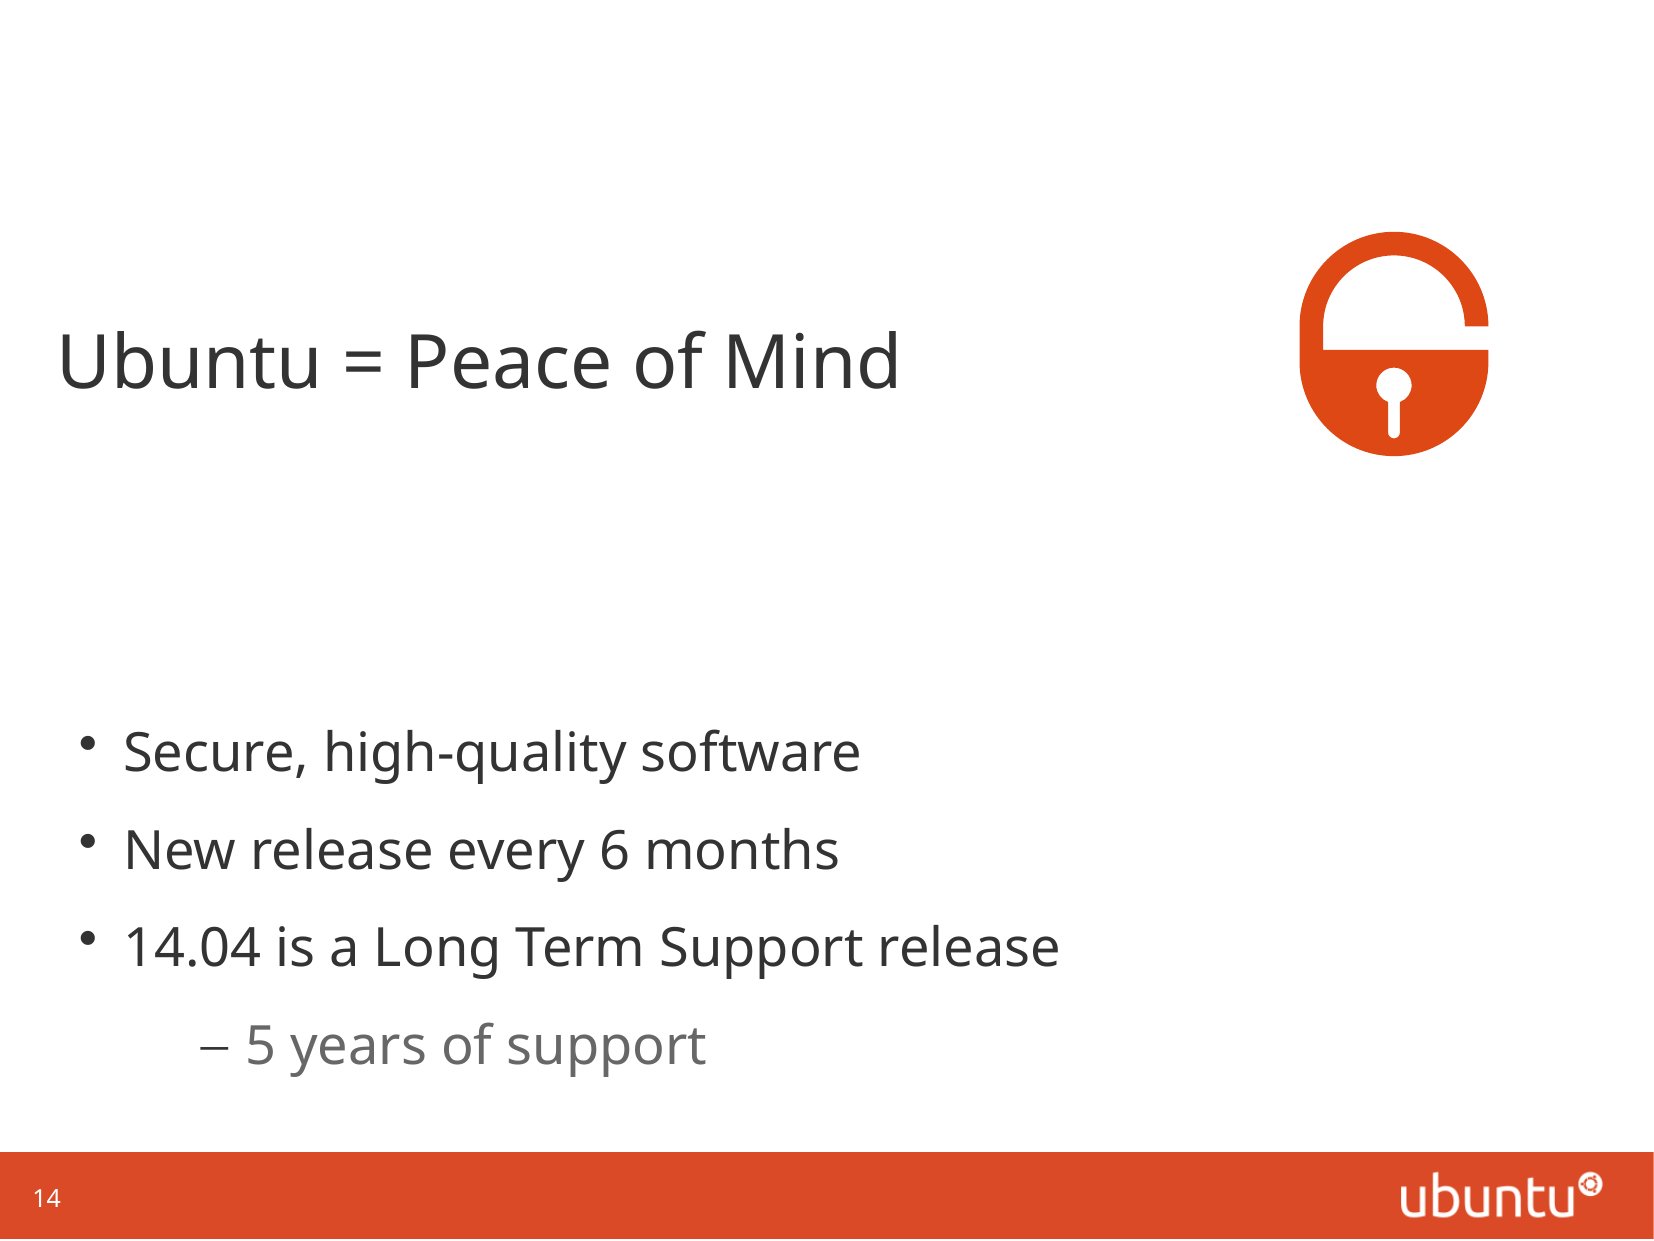

# Ubuntu = Peace of Mind
Secure, high-quality software
New release every 6 months
14.04 is a Long Term Support release
5 years of support